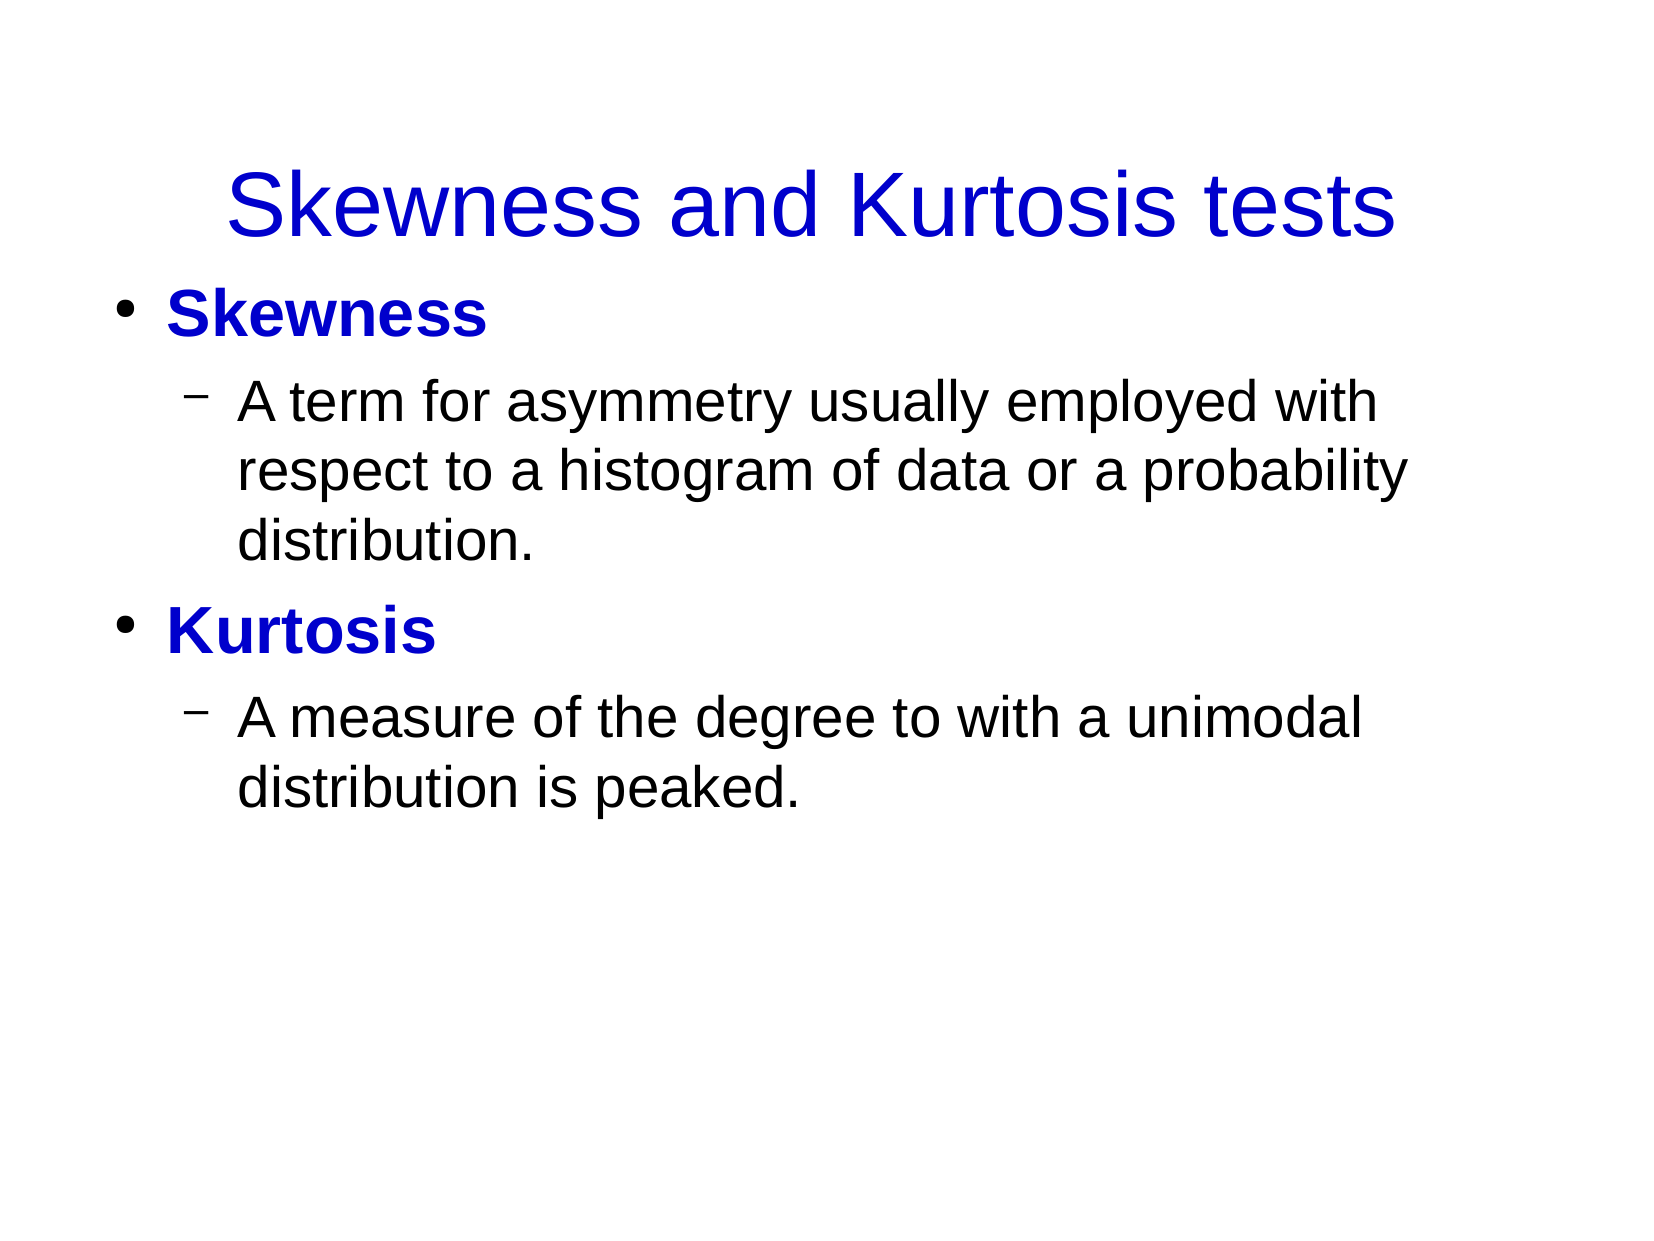

# Skewness and Kurtosis tests
Skewness
A term for asymmetry usually employed with respect to a histogram of data or a probability distribution.
Kurtosis
A measure of the degree to with a unimodal distribution is peaked.